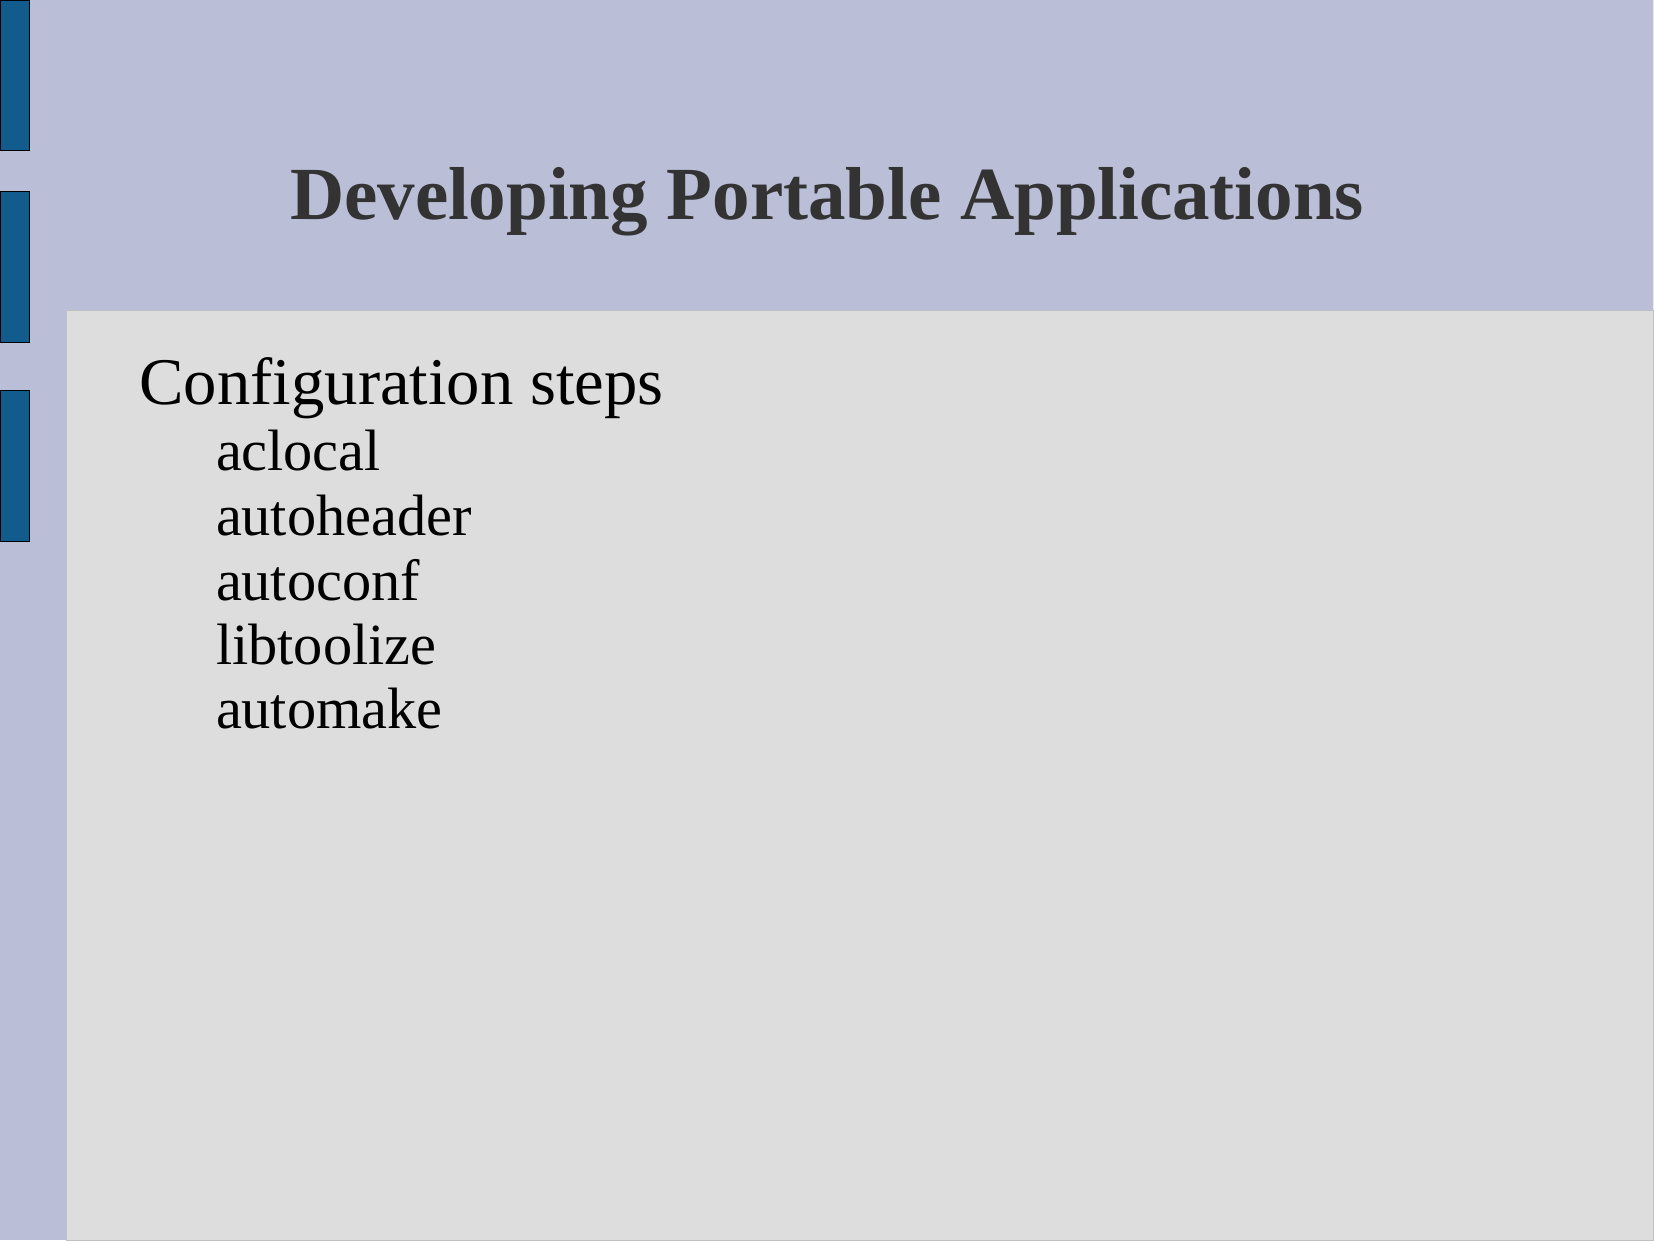

# Developing Portable Applications
Configuration steps
aclocal
autoheader
autoconf
libtoolize
automake